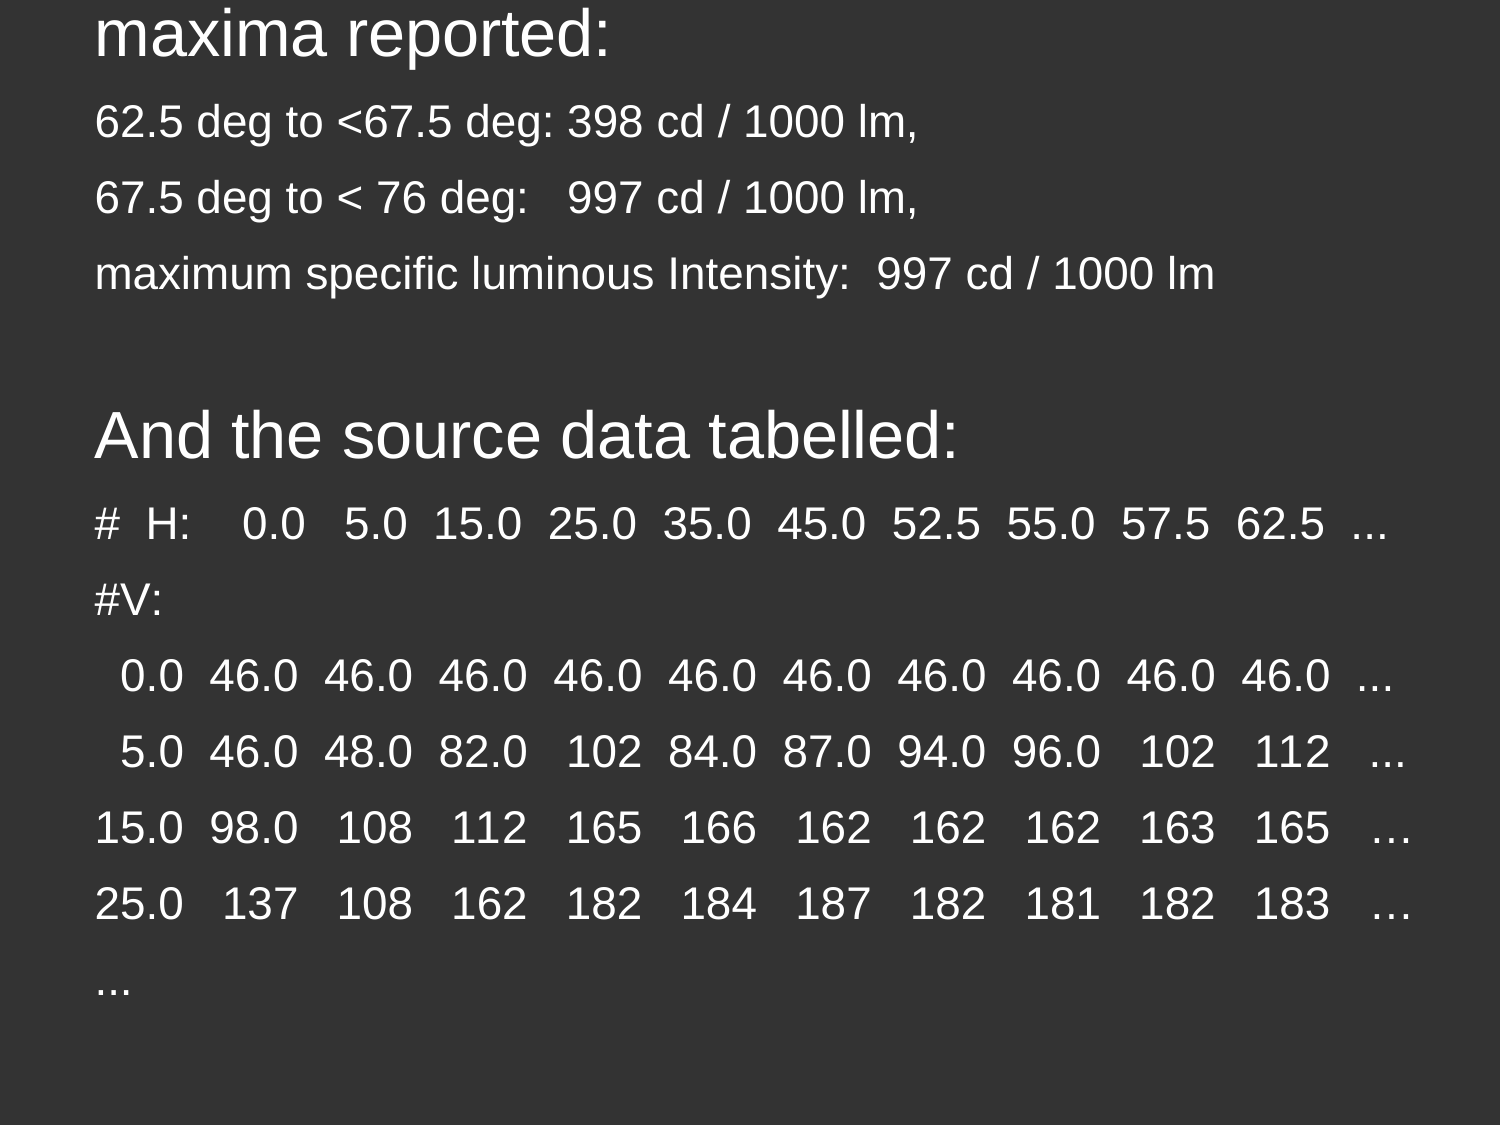

maxima reported:
62.5 deg to <67.5 deg: 398 cd / 1000 lm,
67.5 deg to < 76 deg: 997 cd / 1000 lm,
maximum specific luminous Intensity: 997 cd / 1000 lm
And the source data tabelled:
# H: 0.0 5.0 15.0 25.0 35.0 45.0 52.5 55.0 57.5 62.5 ...
#V:
 0.0 46.0 46.0 46.0 46.0 46.0 46.0 46.0 46.0 46.0 46.0 ...
 5.0 46.0 48.0 82.0 102 84.0 87.0 94.0 96.0 102 112 ...
15.0 98.0 108 112 165 166 162 162 162 163 165 …
25.0 137 108 162 182 184 187 182 181 182 183 …
...
#